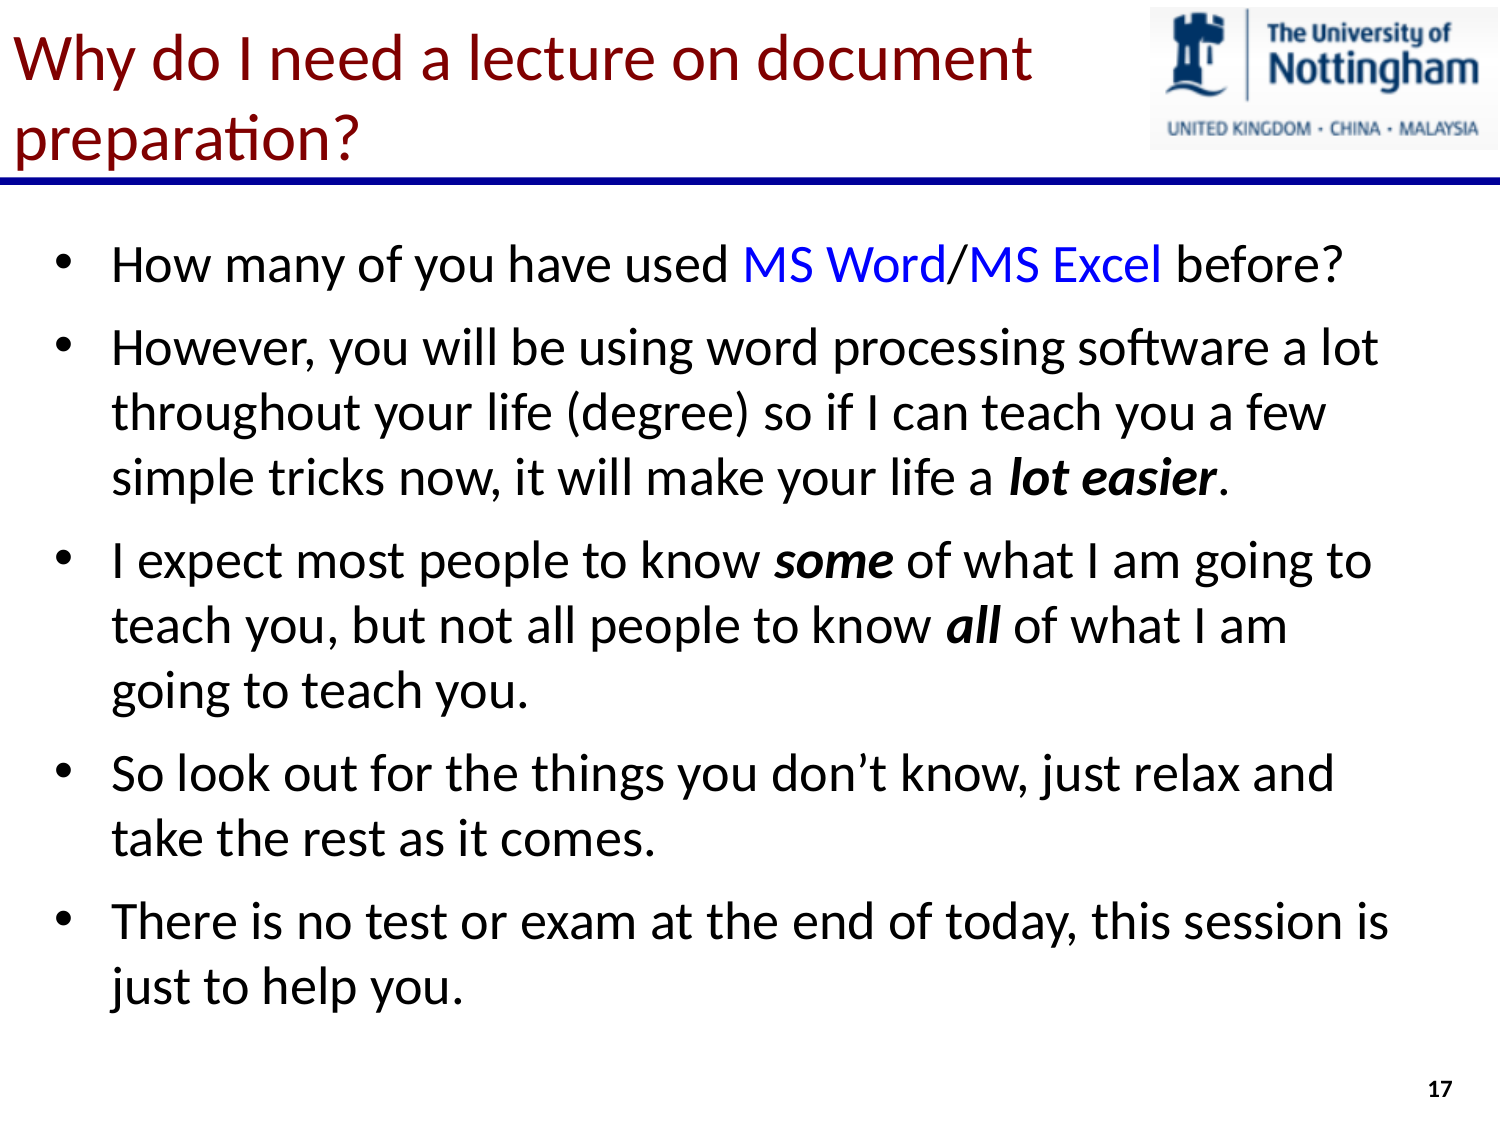

# Why do I need a lecture on document preparation?
How many of you have used MS Word/MS Excel before?
However, you will be using word processing software a lot throughout your life (degree) so if I can teach you a few simple tricks now, it will make your life a lot easier.
I expect most people to know some of what I am going to teach you, but not all people to know all of what I am going to teach you.
So look out for the things you don’t know, just relax and take the rest as it comes.
There is no test or exam at the end of today, this session is just to help you.